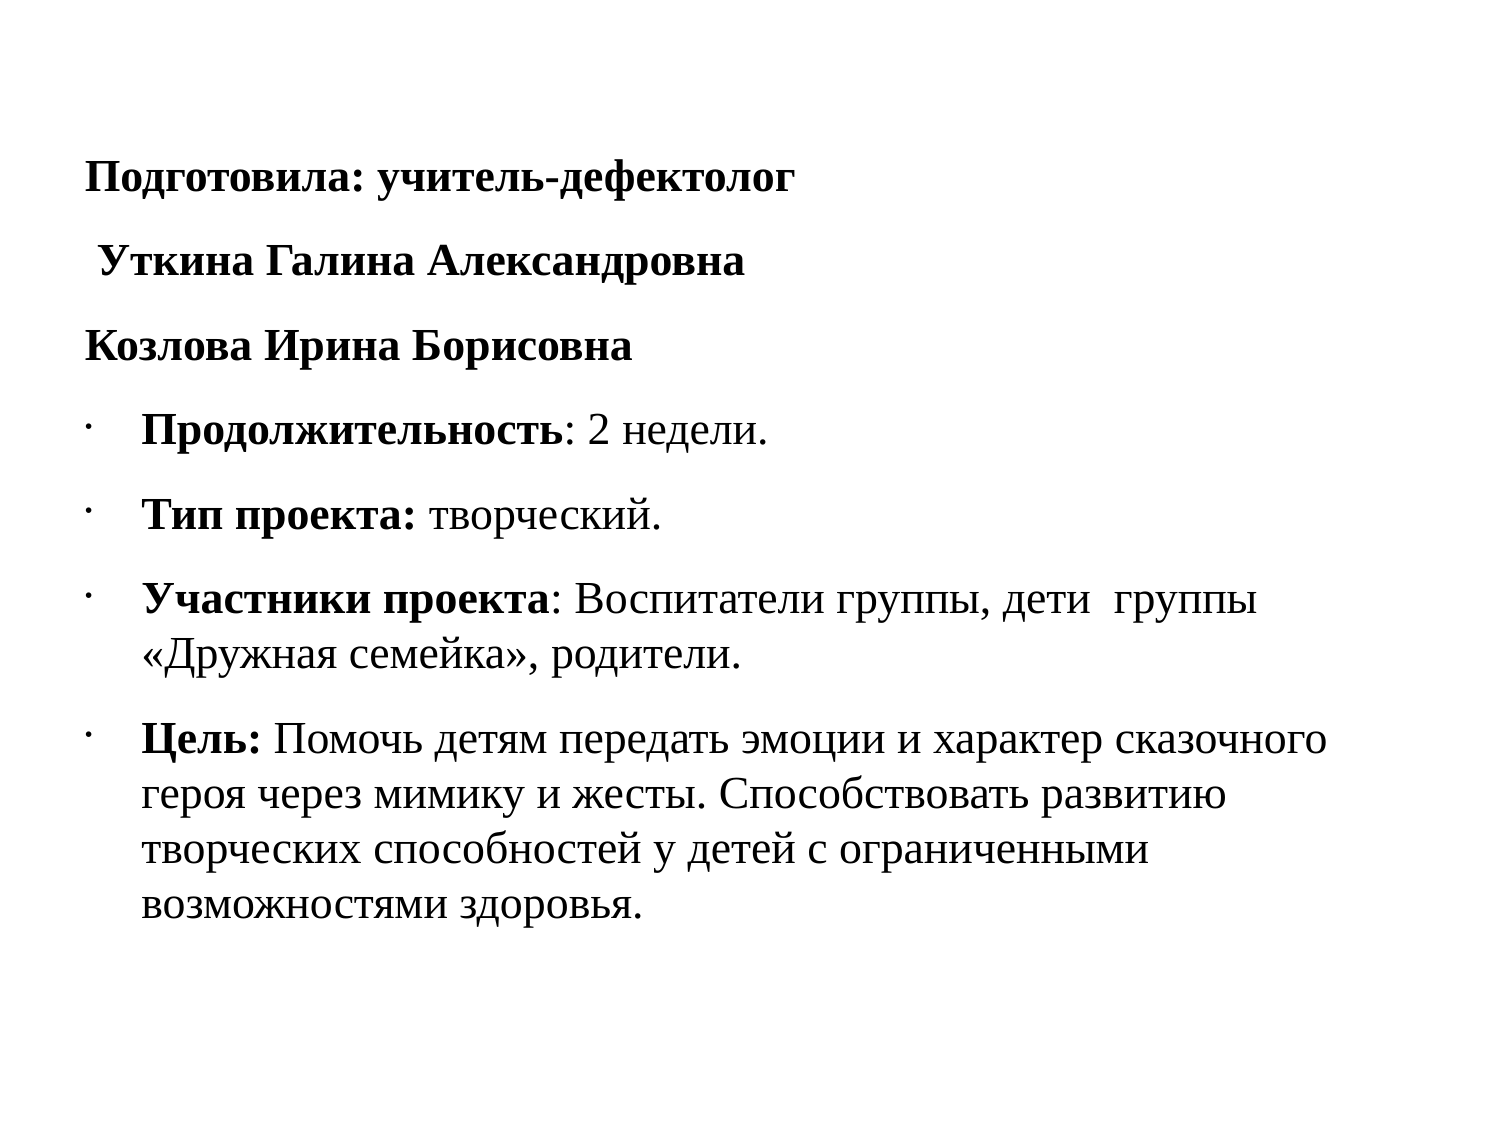

#
Подготовила: учитель-дефектолог
 Уткина Галина Александровна
Козлова Ирина Борисовна
Продолжительность: 2 недели.
Тип проекта: творческий.
Участники проекта: Воспитатели группы, дети группы «Дружная семейка», родители.
Цель: Помочь детям передать эмоции и характер сказочного героя через мимику и жесты. Способствовать развитию творческих способностей у детей с ограниченными возможностями здоровья.